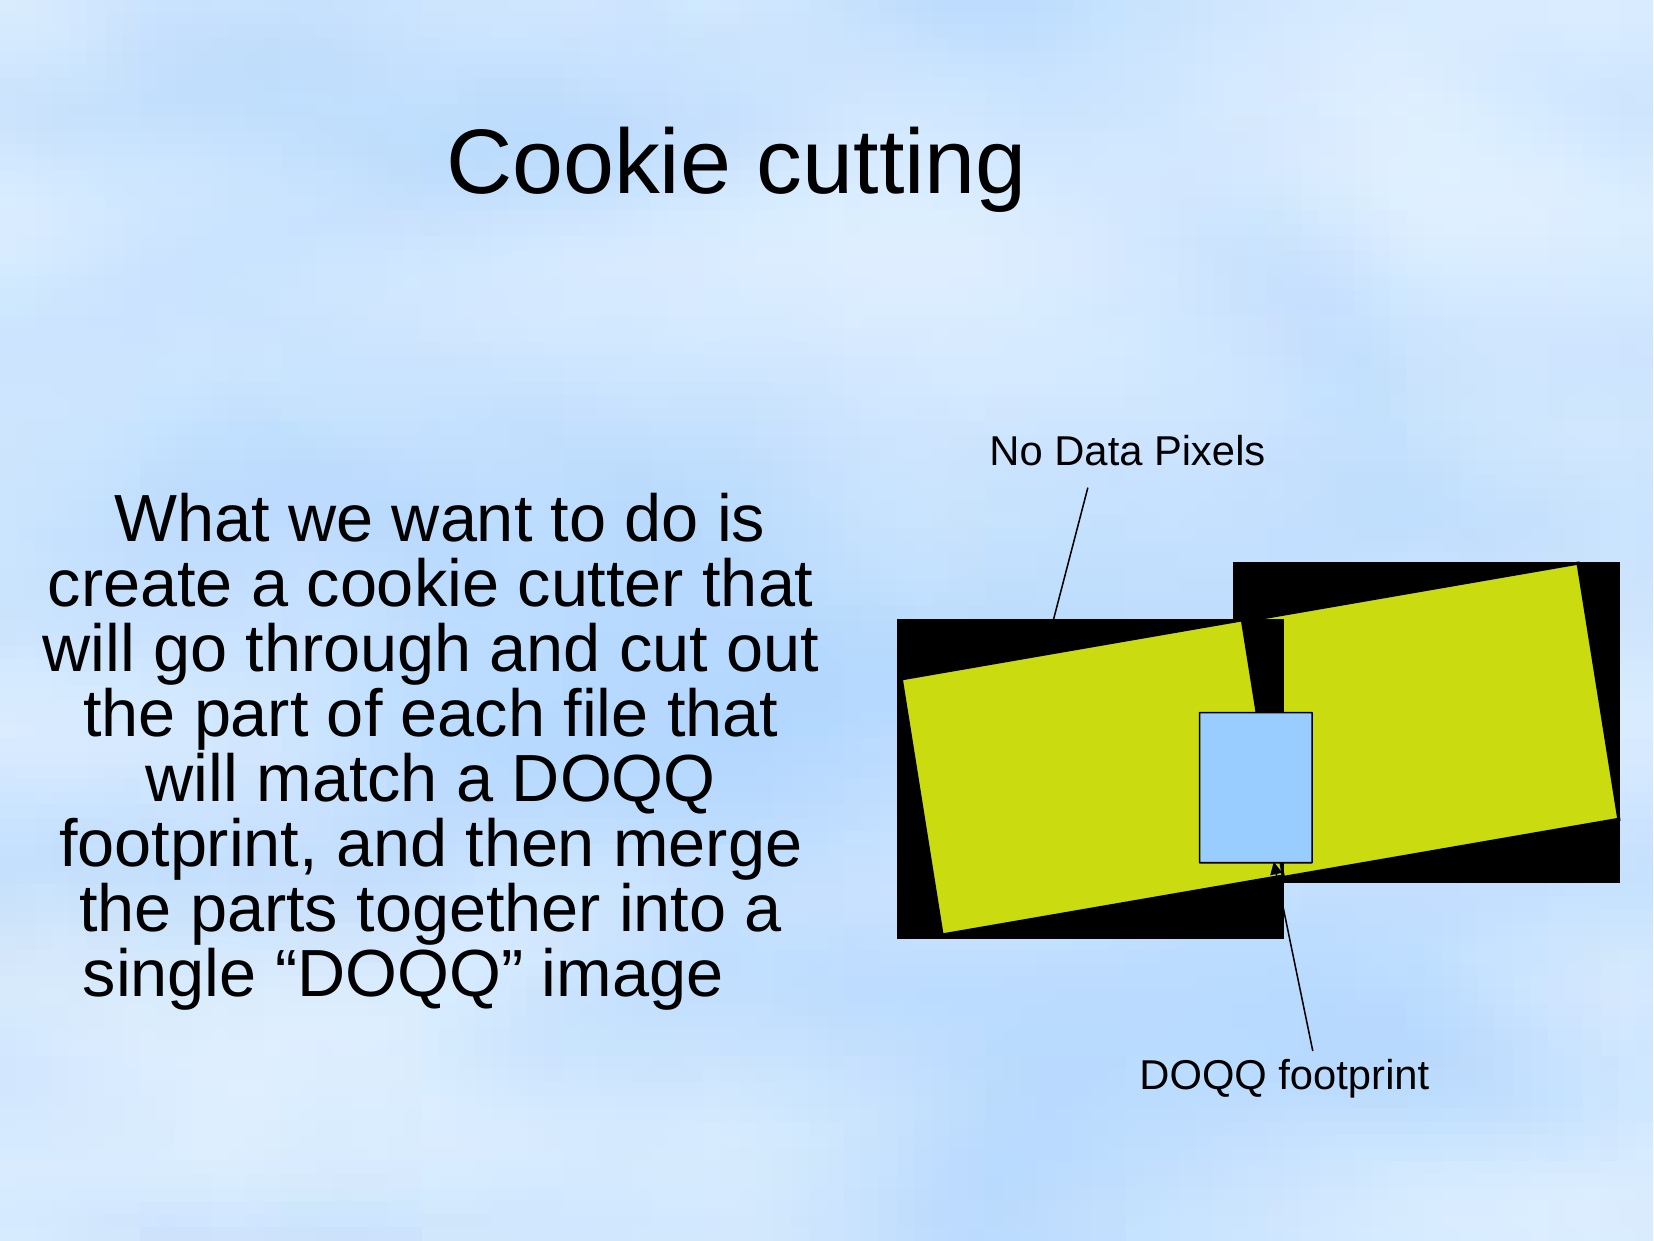

# Cookie cutting
No Data Pixels
 What we want to do is create a cookie cutter that will go through and cut out the part of each file that will match a DOQQ footprint, and then merge the parts together into a single “DOQQ” image
DOQQ footprint